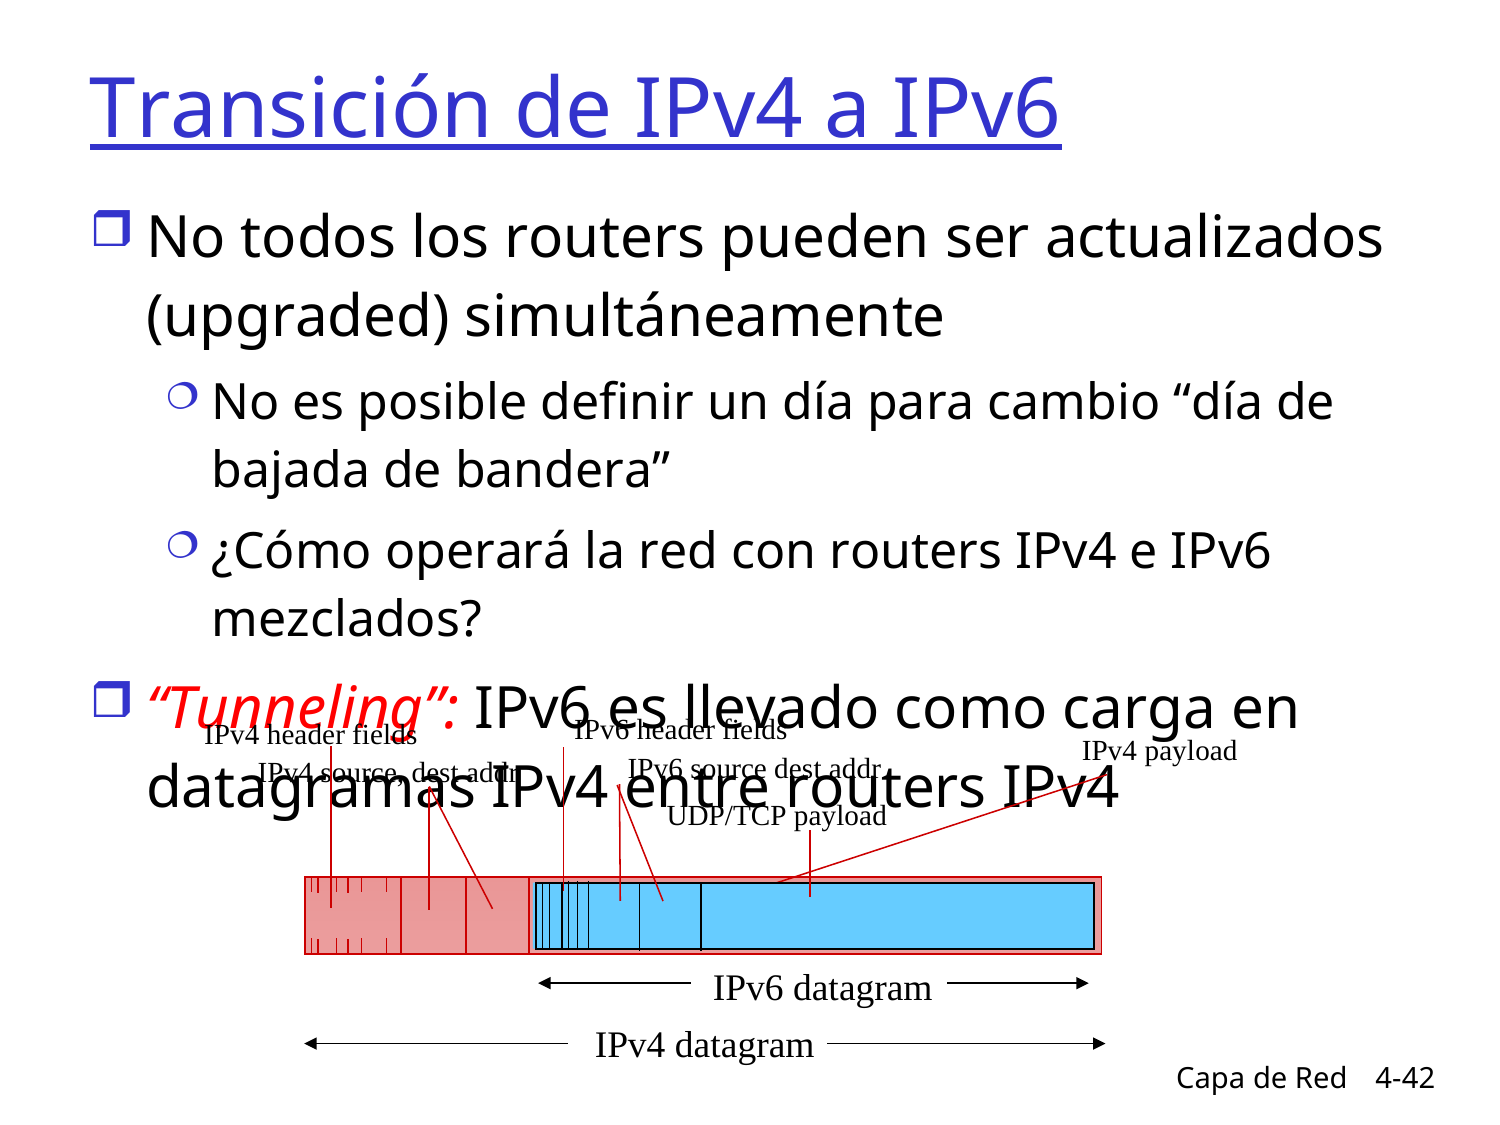

# Transición de IPv4 a IPv6
No todos los routers pueden ser actualizados (upgraded) simultáneamente
No es posible definir un día para cambio “día de bajada de bandera”
¿Cómo operará la red con routers IPv4 e IPv6 mezclados?
“Tunneling”: IPv6 es llevado como carga en datagramas IPv4 entre routers IPv4
IPv4 header fields
IPv6 header fields
IPv6 source dest addr
UDP/TCP payload
IPv4 payload
IPv4 source, dest addr
IPv6 datagram
IPv4 datagram
42